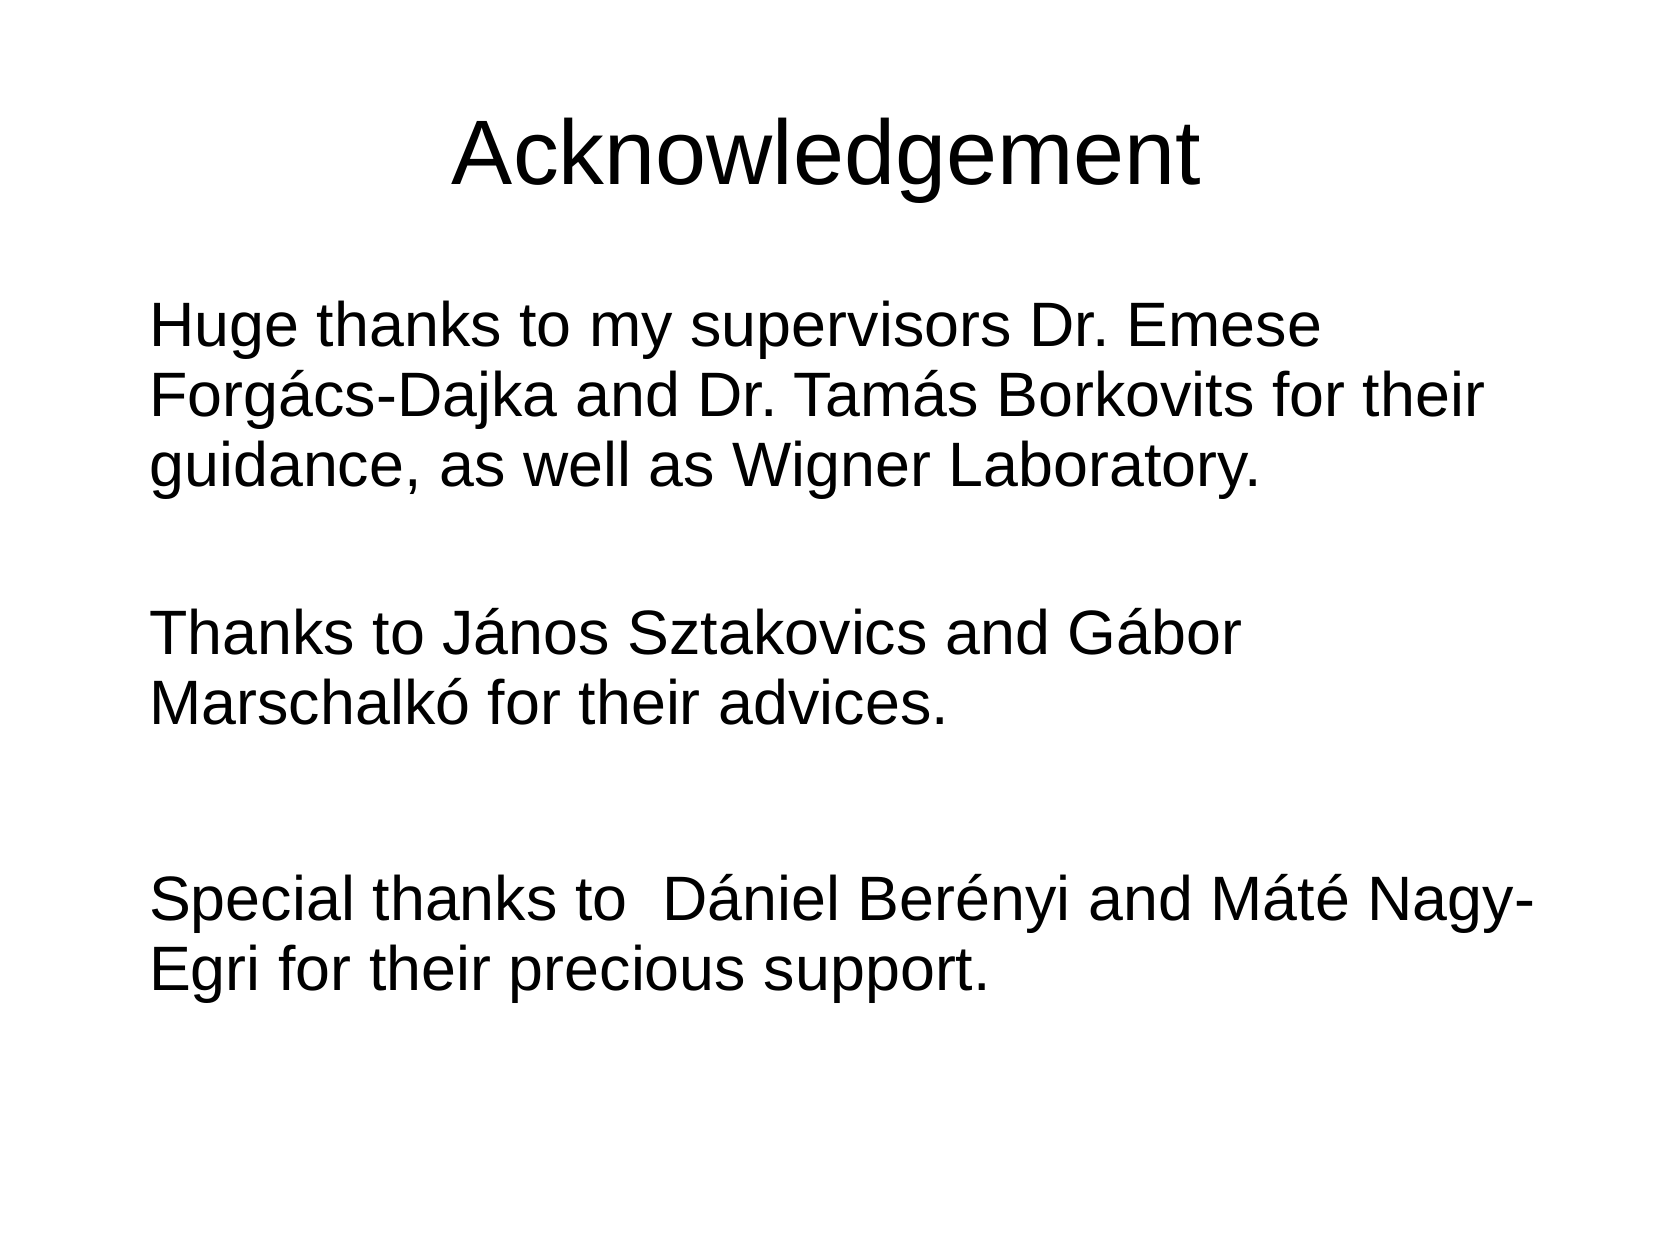

# Acknowledgement
Huge thanks to my supervisors Dr. Emese Forgács-Dajka and Dr. Tamás Borkovits for their guidance, as well as Wigner Laboratory.
Thanks to János Sztakovics and Gábor Marschalkó for their advices.
Special thanks to Dániel Berényi and Máté Nagy-Egri for their precious support.